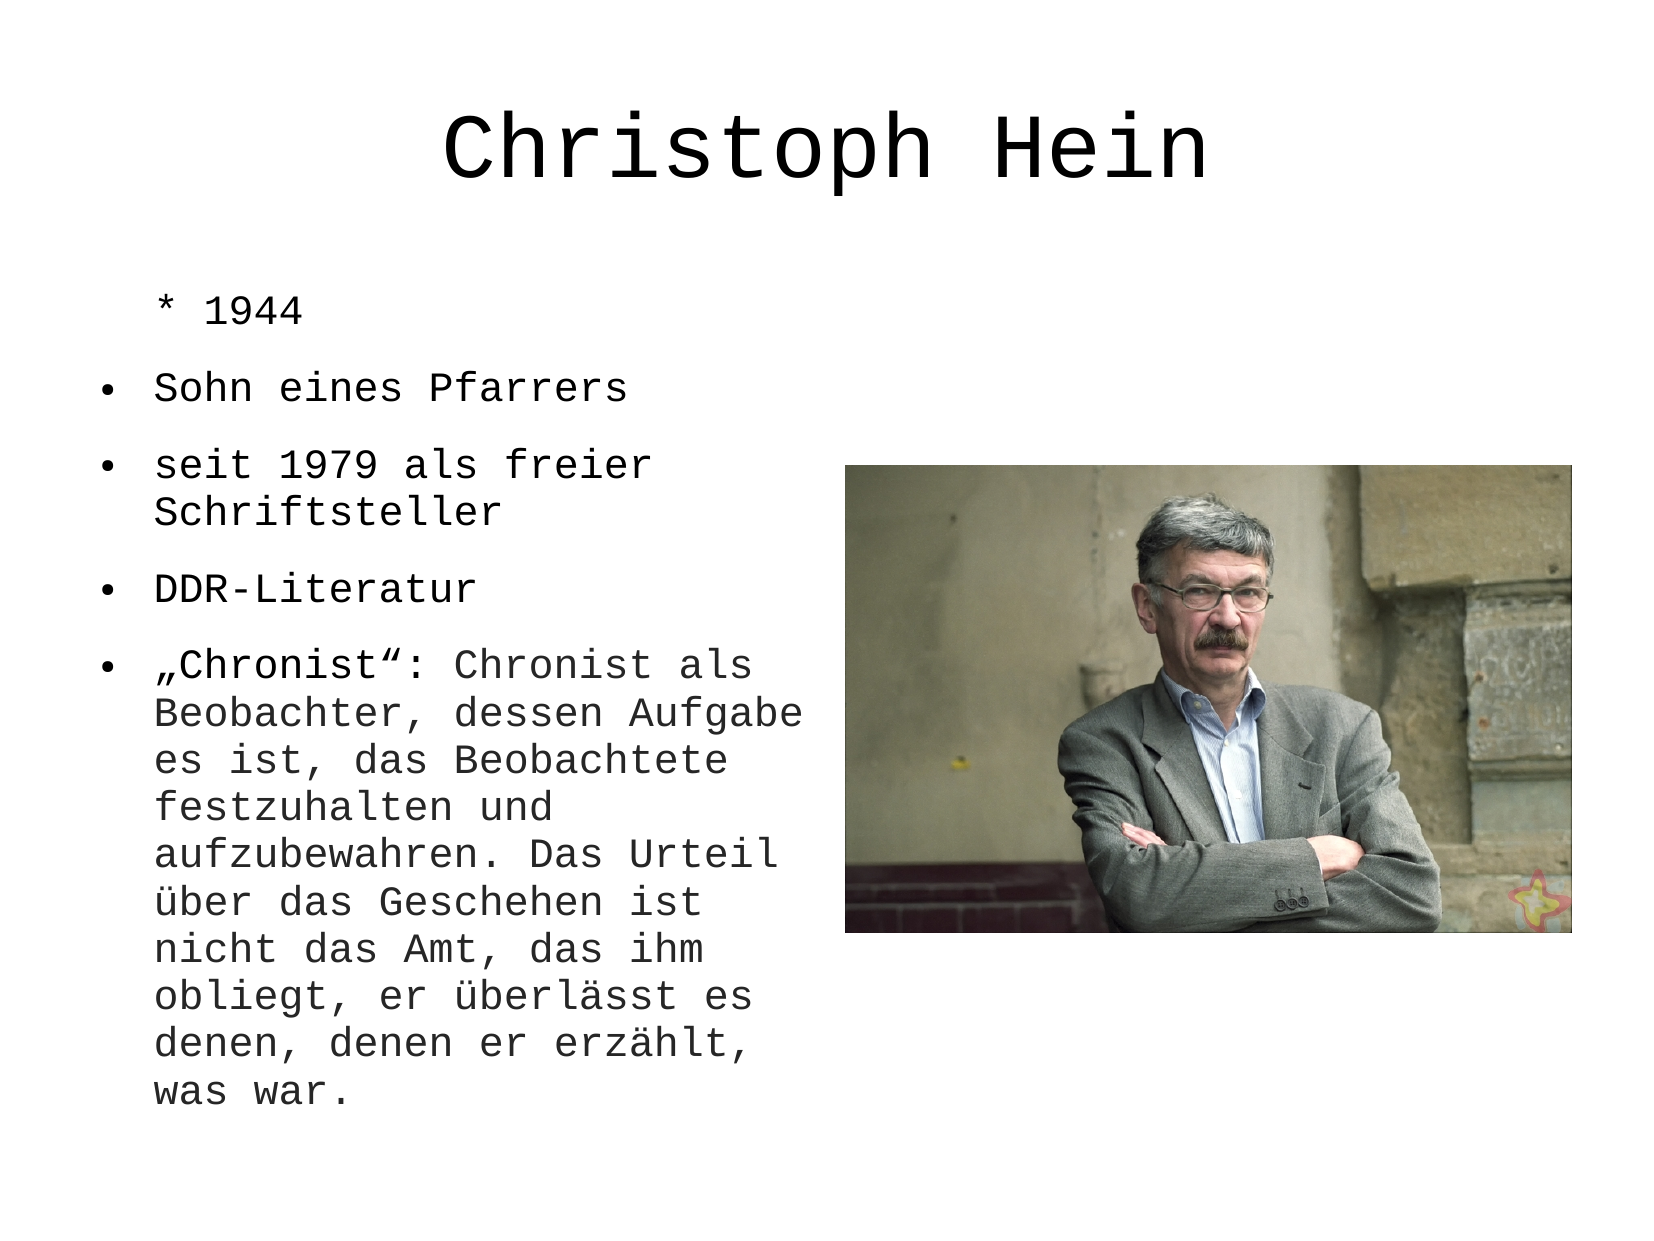

# Christoph Hein
* 1944
Sohn eines Pfarrers
seit 1979 als freier Schriftsteller
DDR-Literatur
„Chronist“: Chronist als Beobachter, dessen Aufgabe es ist, das Beobachtete festzuhalten und aufzubewahren. Das Urteil über das Geschehen ist nicht das Amt, das ihm obliegt, er überlässt es denen, denen er erzählt, was war.